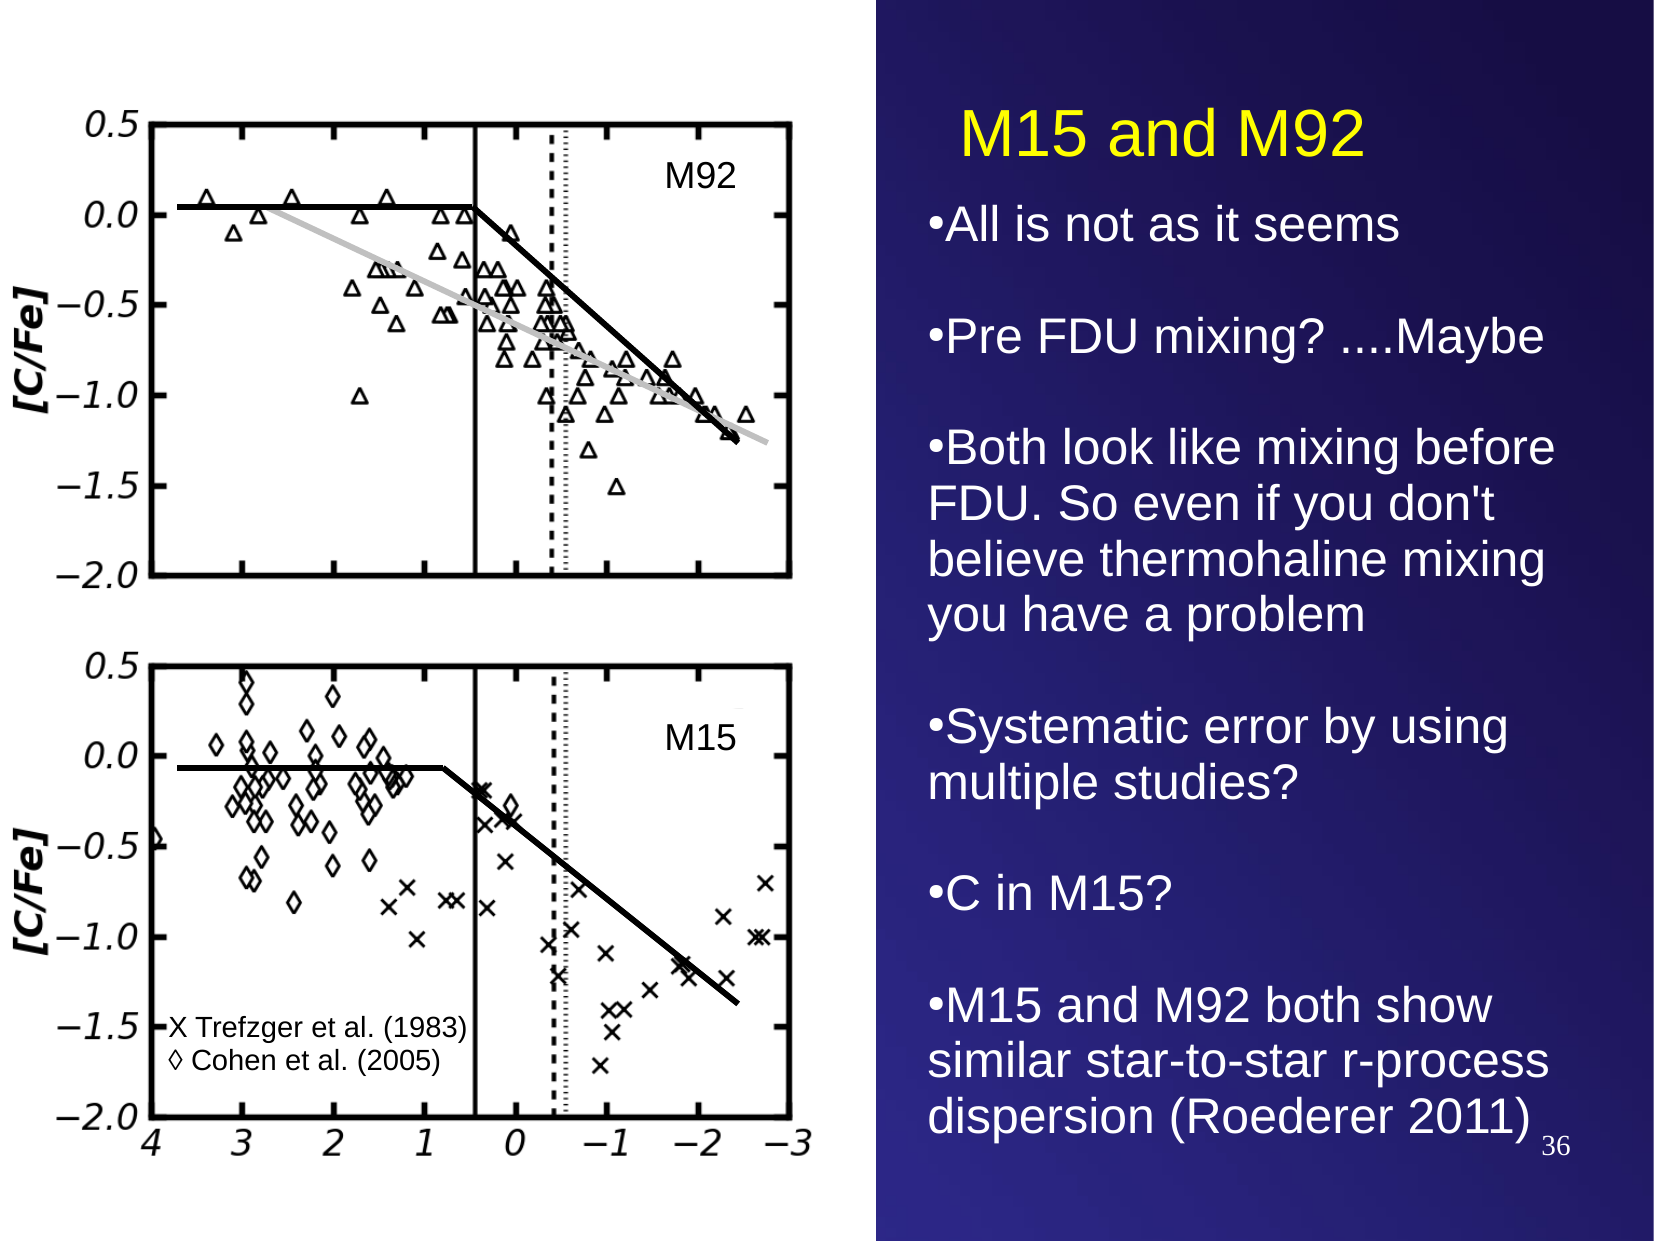

M15 and M92
M92
All is not as it seems
Pre FDU mixing? ....Maybe
Both look like mixing before FDU. So even if you don't believe thermohaline mixing you have a problem
Systematic error by using multiple studies?
C in M15?
M15 and M92 both show similar star-to-star r-process dispersion (Roederer 2011)
Carbon et al (1982)
Langer (1986, 1988)
Bellman et al (2001)
M15
X Trefzger et al. (1983)
◊ Cohen et al. (2005)
36
Mv